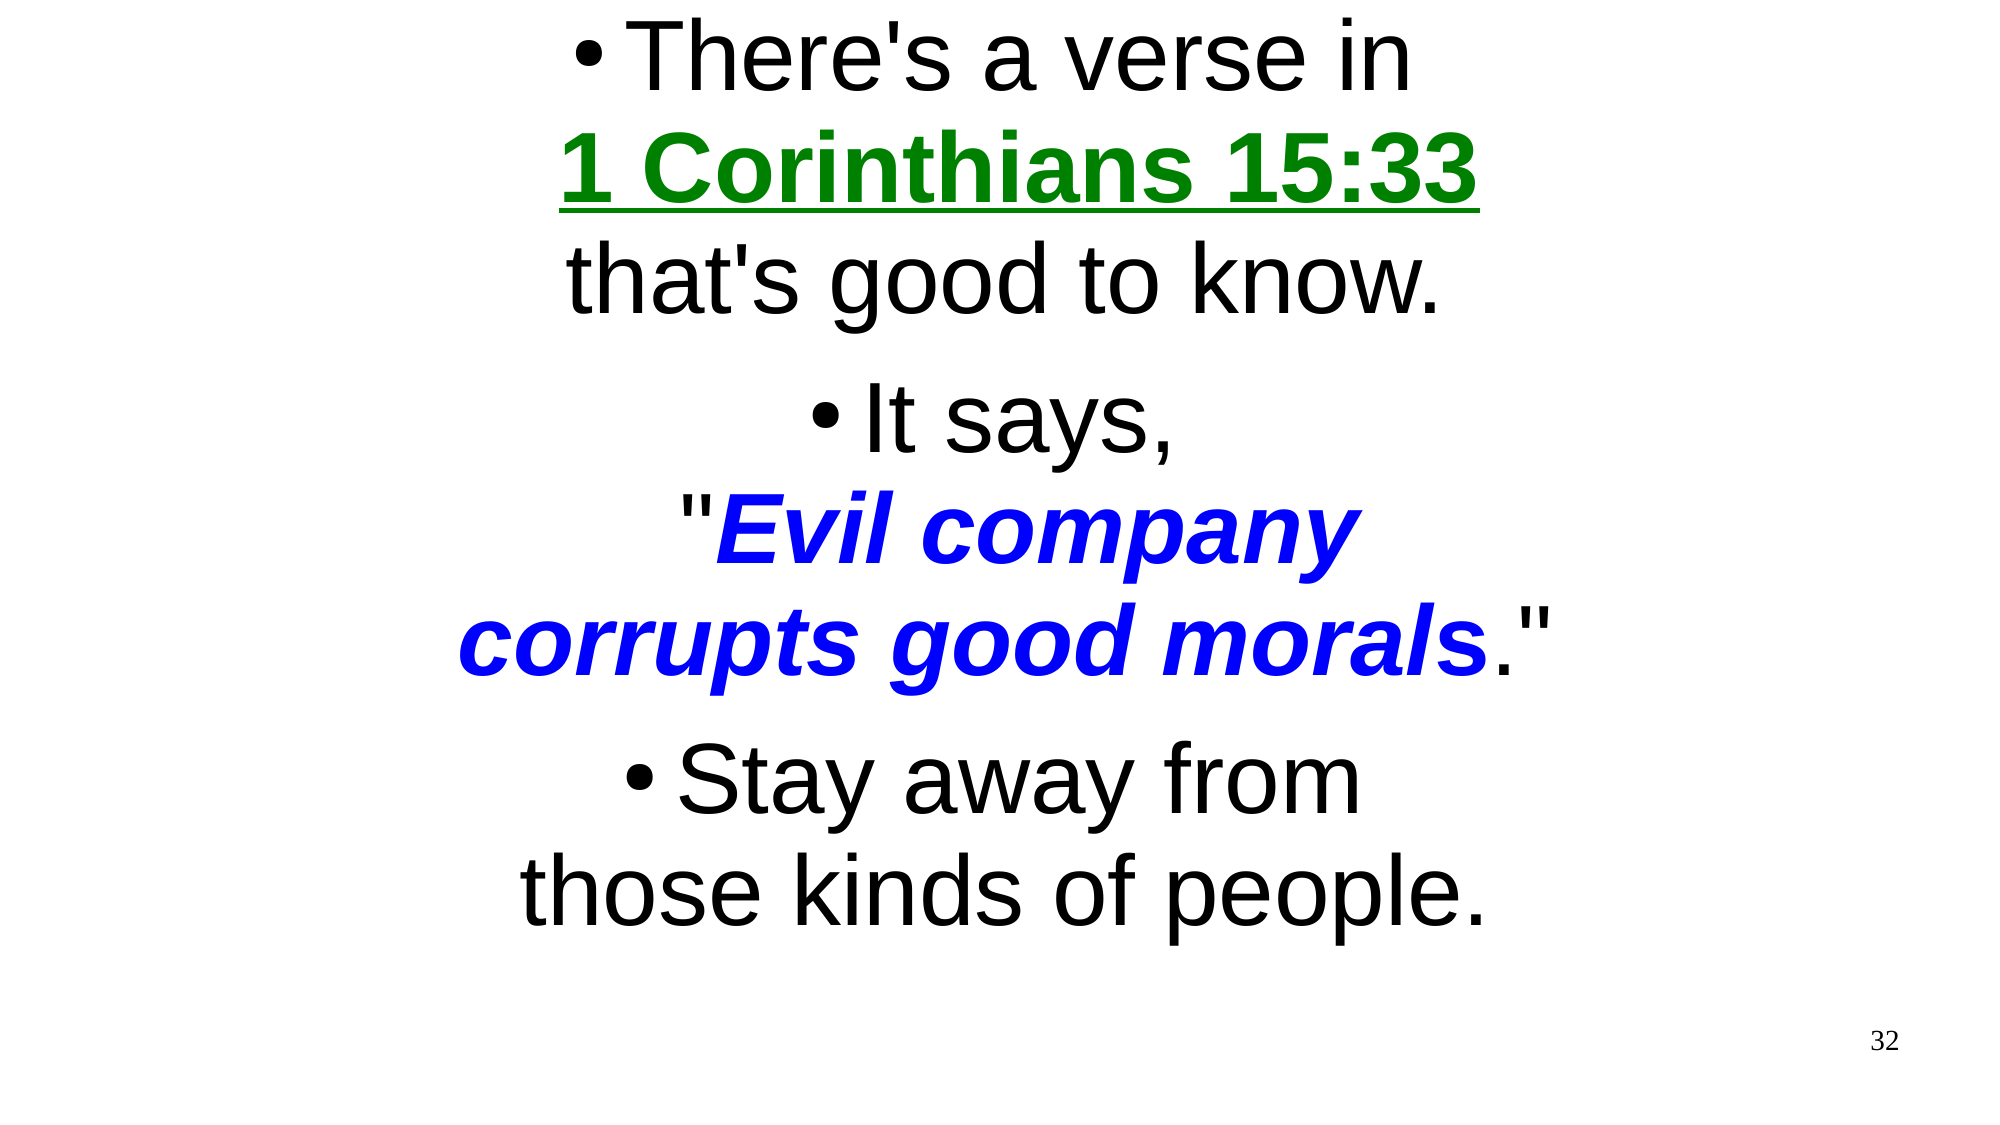

# There's a verse in  1 Corinthians 15:33  that's good to know.
It says,
"Evil company
corrupts good morals."
Stay away from
those kinds of people.
32